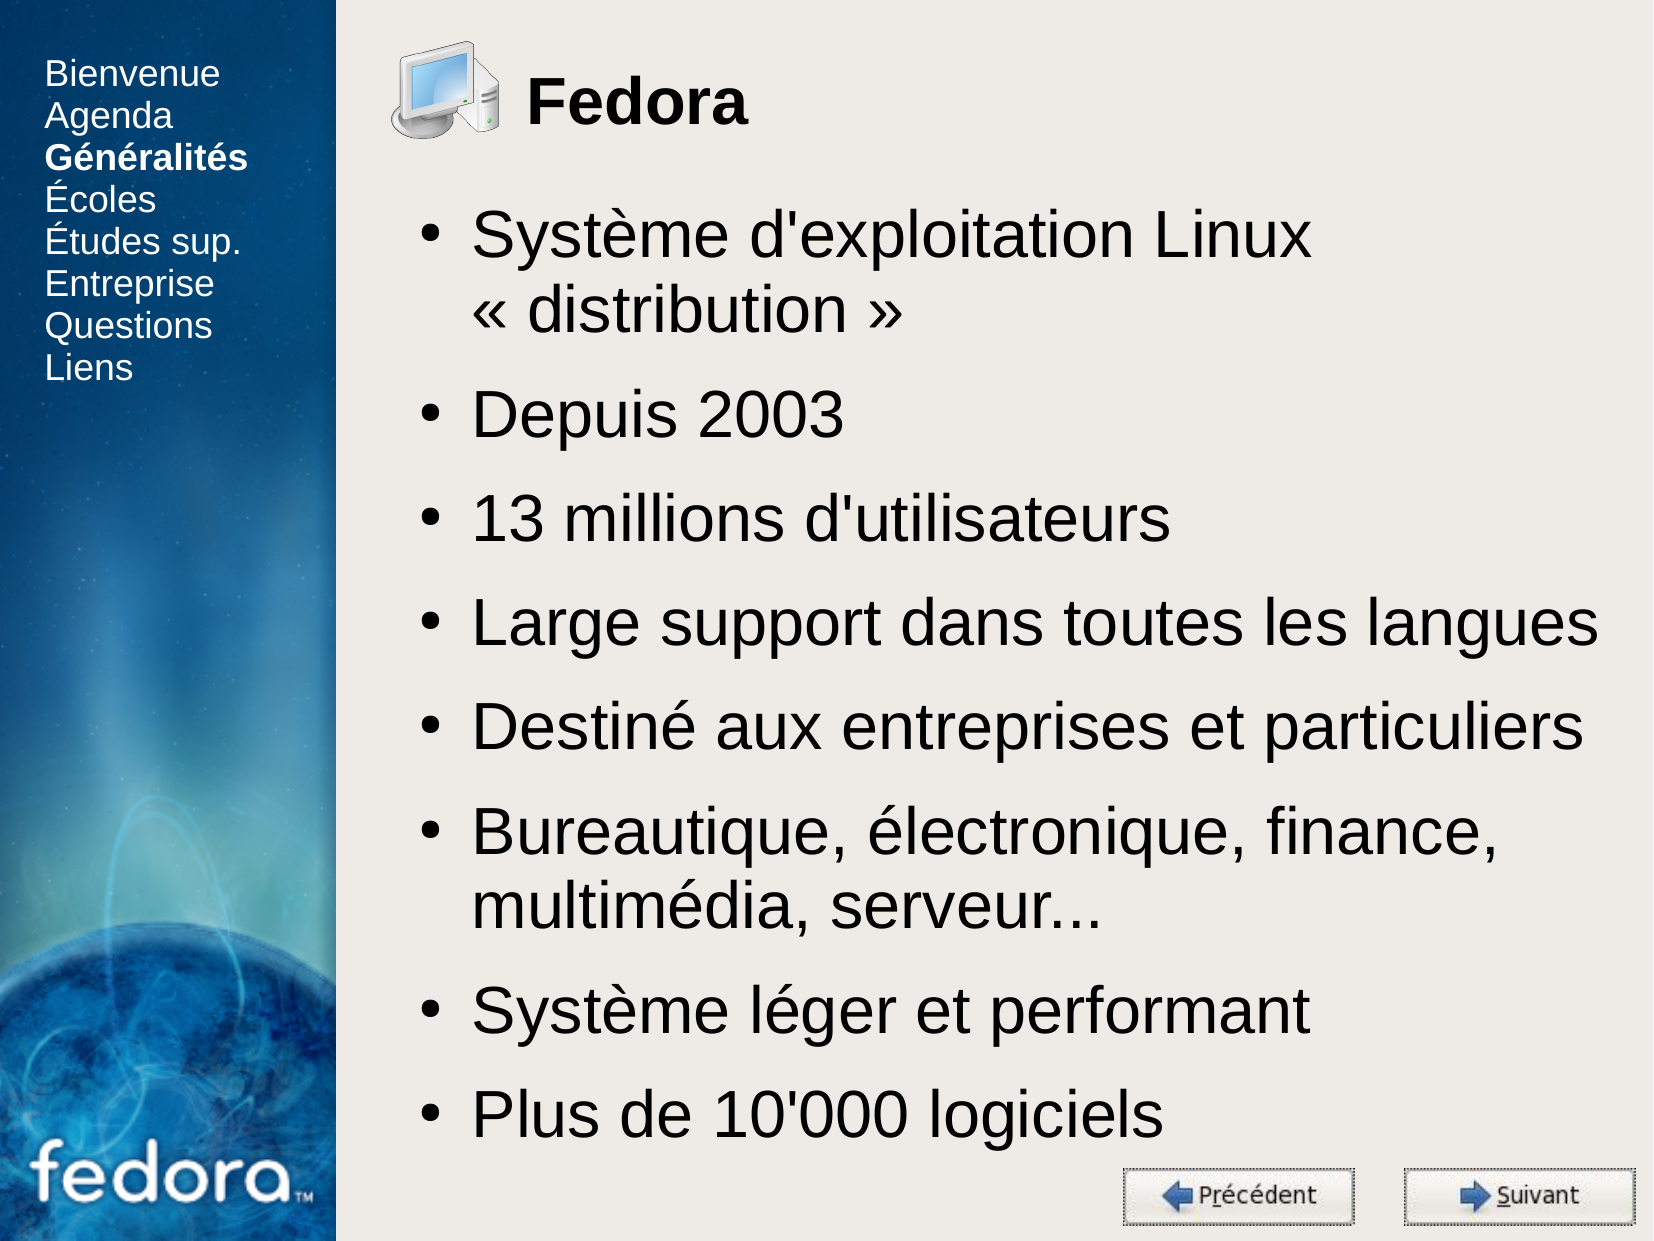

Bienvenue
Agenda
Généralités
Écoles
Études sup.
Entreprise
Questions
Liens
# Agenda
Fedora
Système d'exploitation Linux « distribution »
Depuis 2003
13 millions d'utilisateurs
Large support dans toutes les langues
Destiné aux entreprises et particuliers
Bureautique, électronique, finance, multimédia, serveur...
Système léger et performant
Plus de 10'000 logiciels